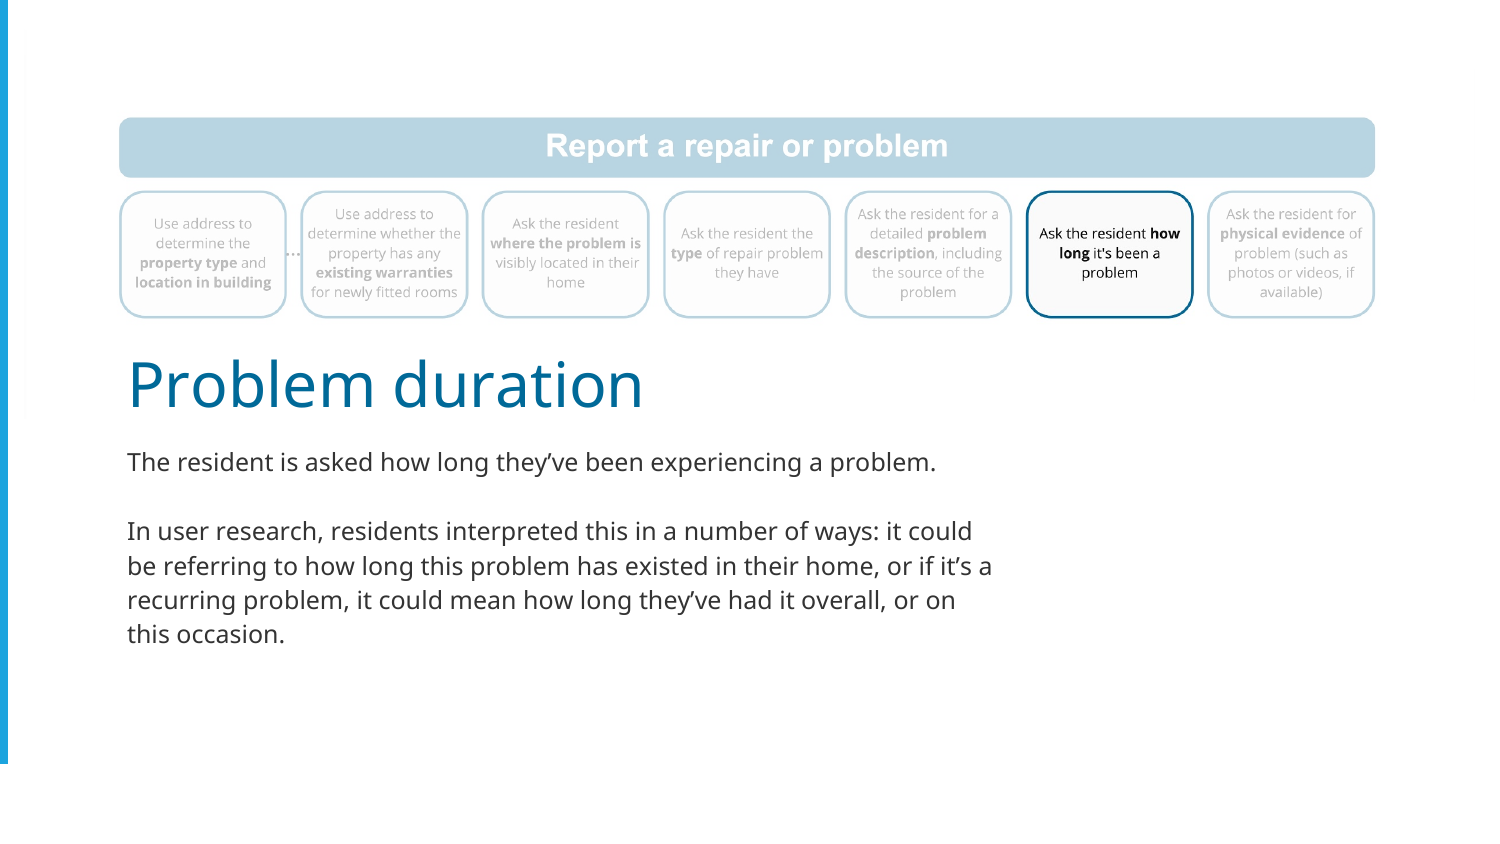

Problem duration
The resident is asked how long they’ve been experiencing a problem.
In user research, residents interpreted this in a number of ways: it could be referring to how long this problem has existed in their home, or if it’s a recurring problem, it could mean how long they’ve had it overall, or on this occasion.